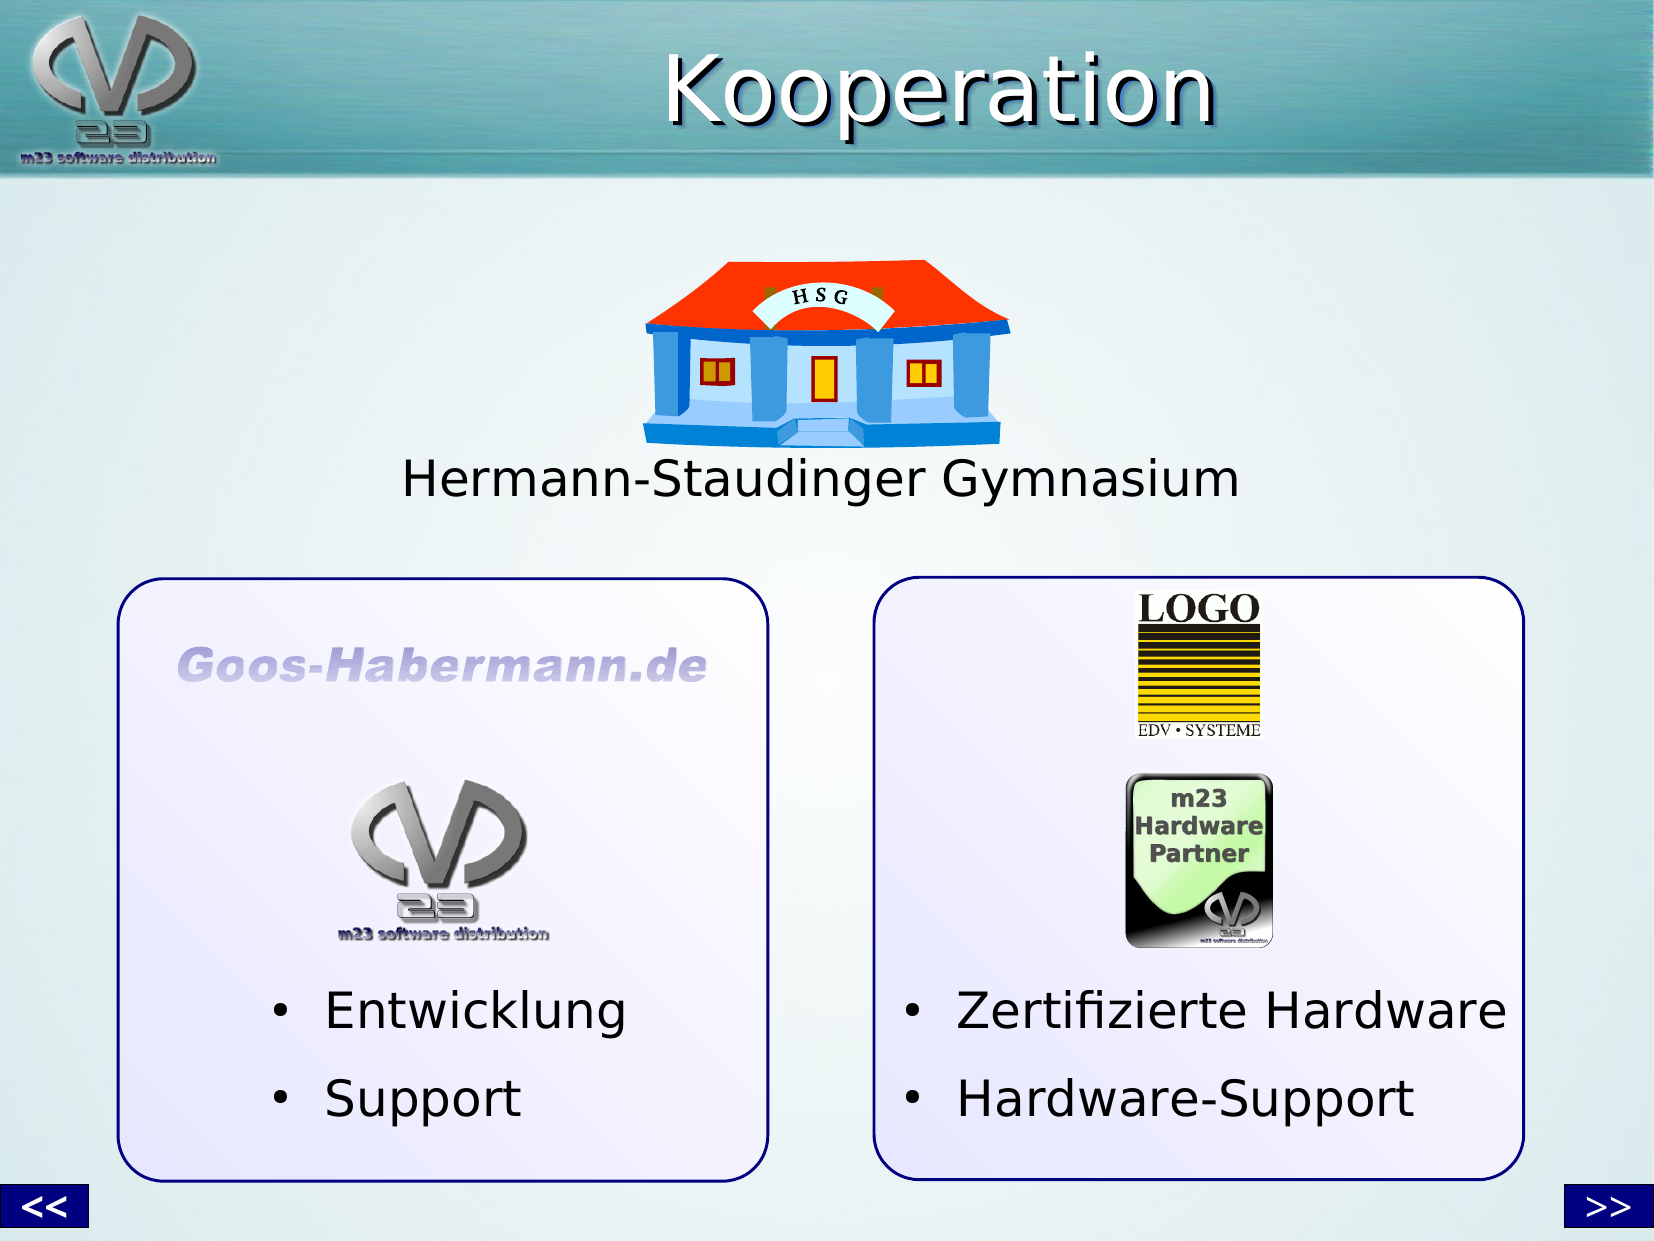

# Kooperation
Hermann-Staudinger Gymnasium
Entwicklung
Support
Zertifizierte Hardware
Hardware-Support